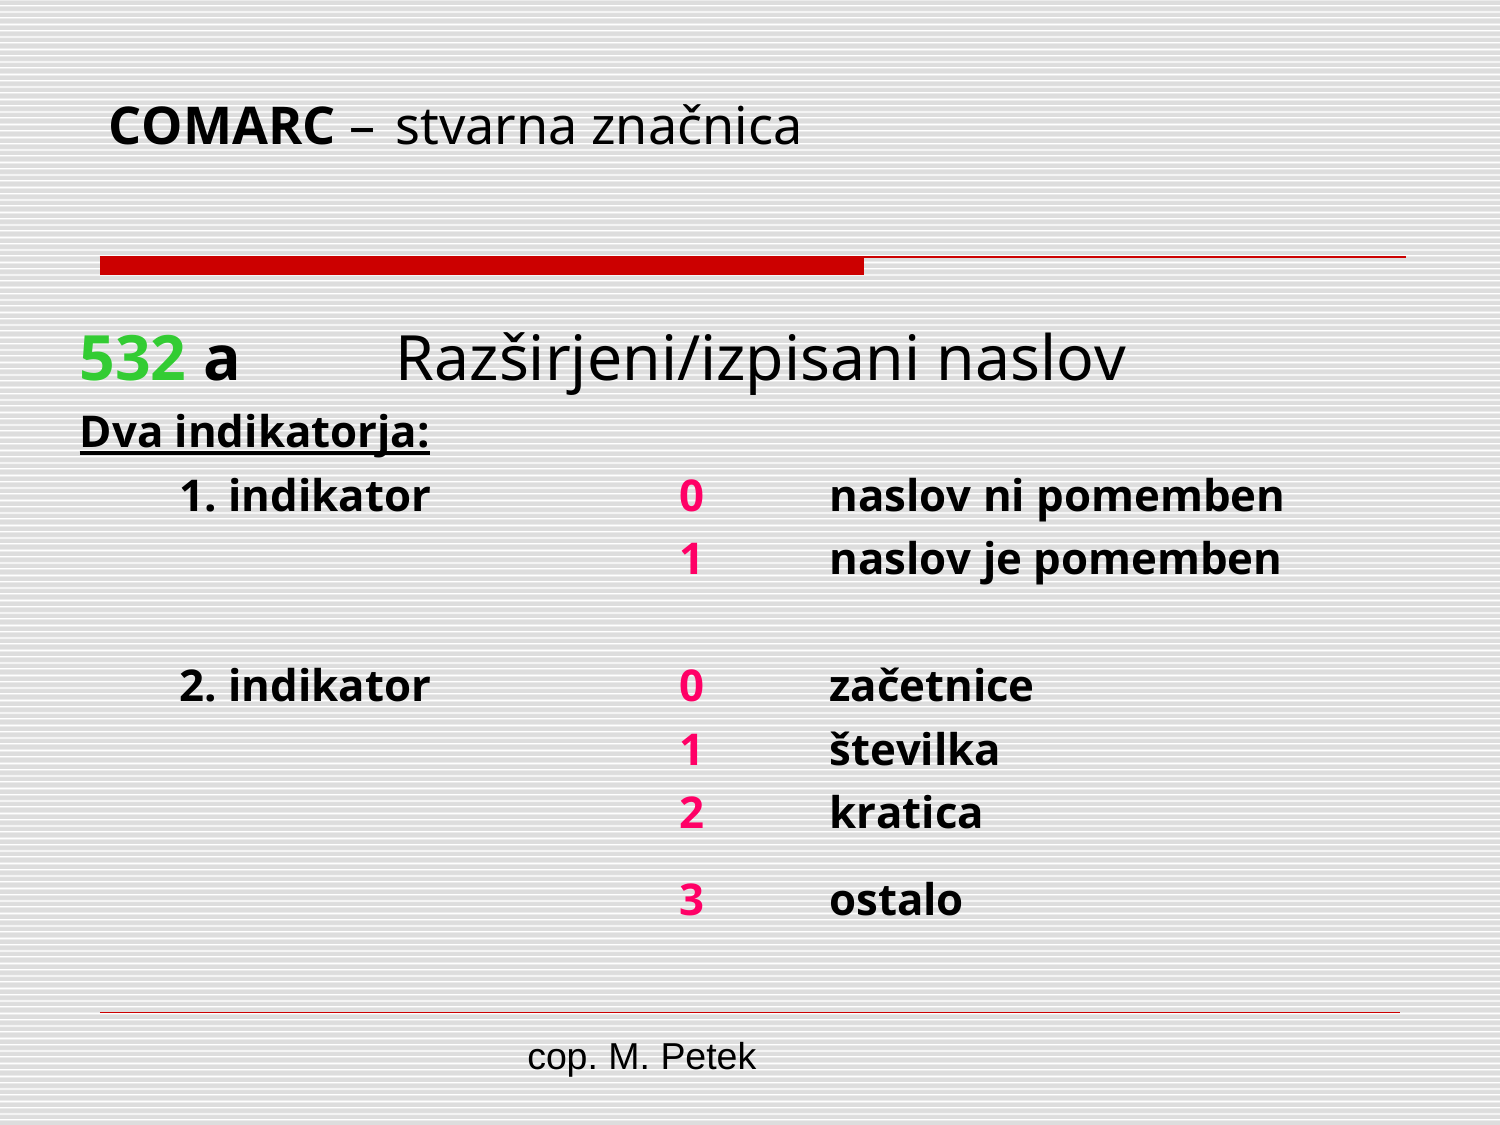

# COMARC – stvarna značnica
532 a	 Razširjeni/izpisani naslov
Dva indikatorja:
	1. indikator		0	naslov ni pomemben
					1	naslov je pomemben
	2. indikator		0	začetnice
					1	številka
					2	kratica
					3	ostalo
cop. M. Petek